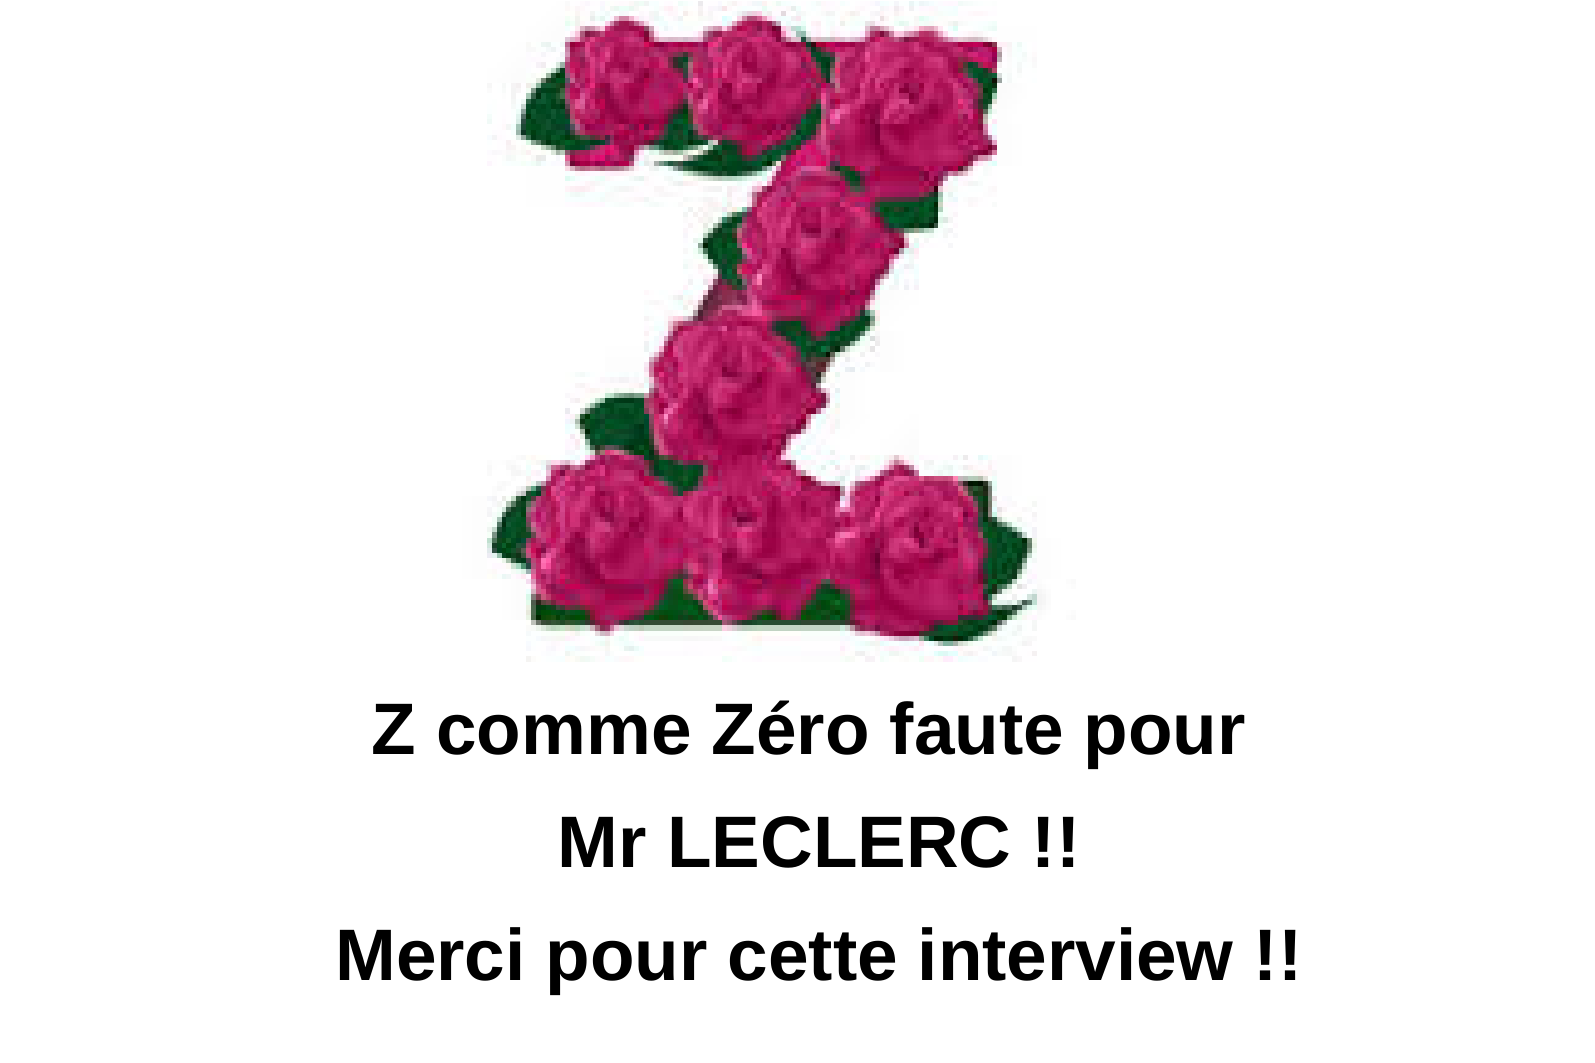

# Z
Z comme Zéro faute pour
 Mr LECLERC !!
 Merci pour cette interview !!